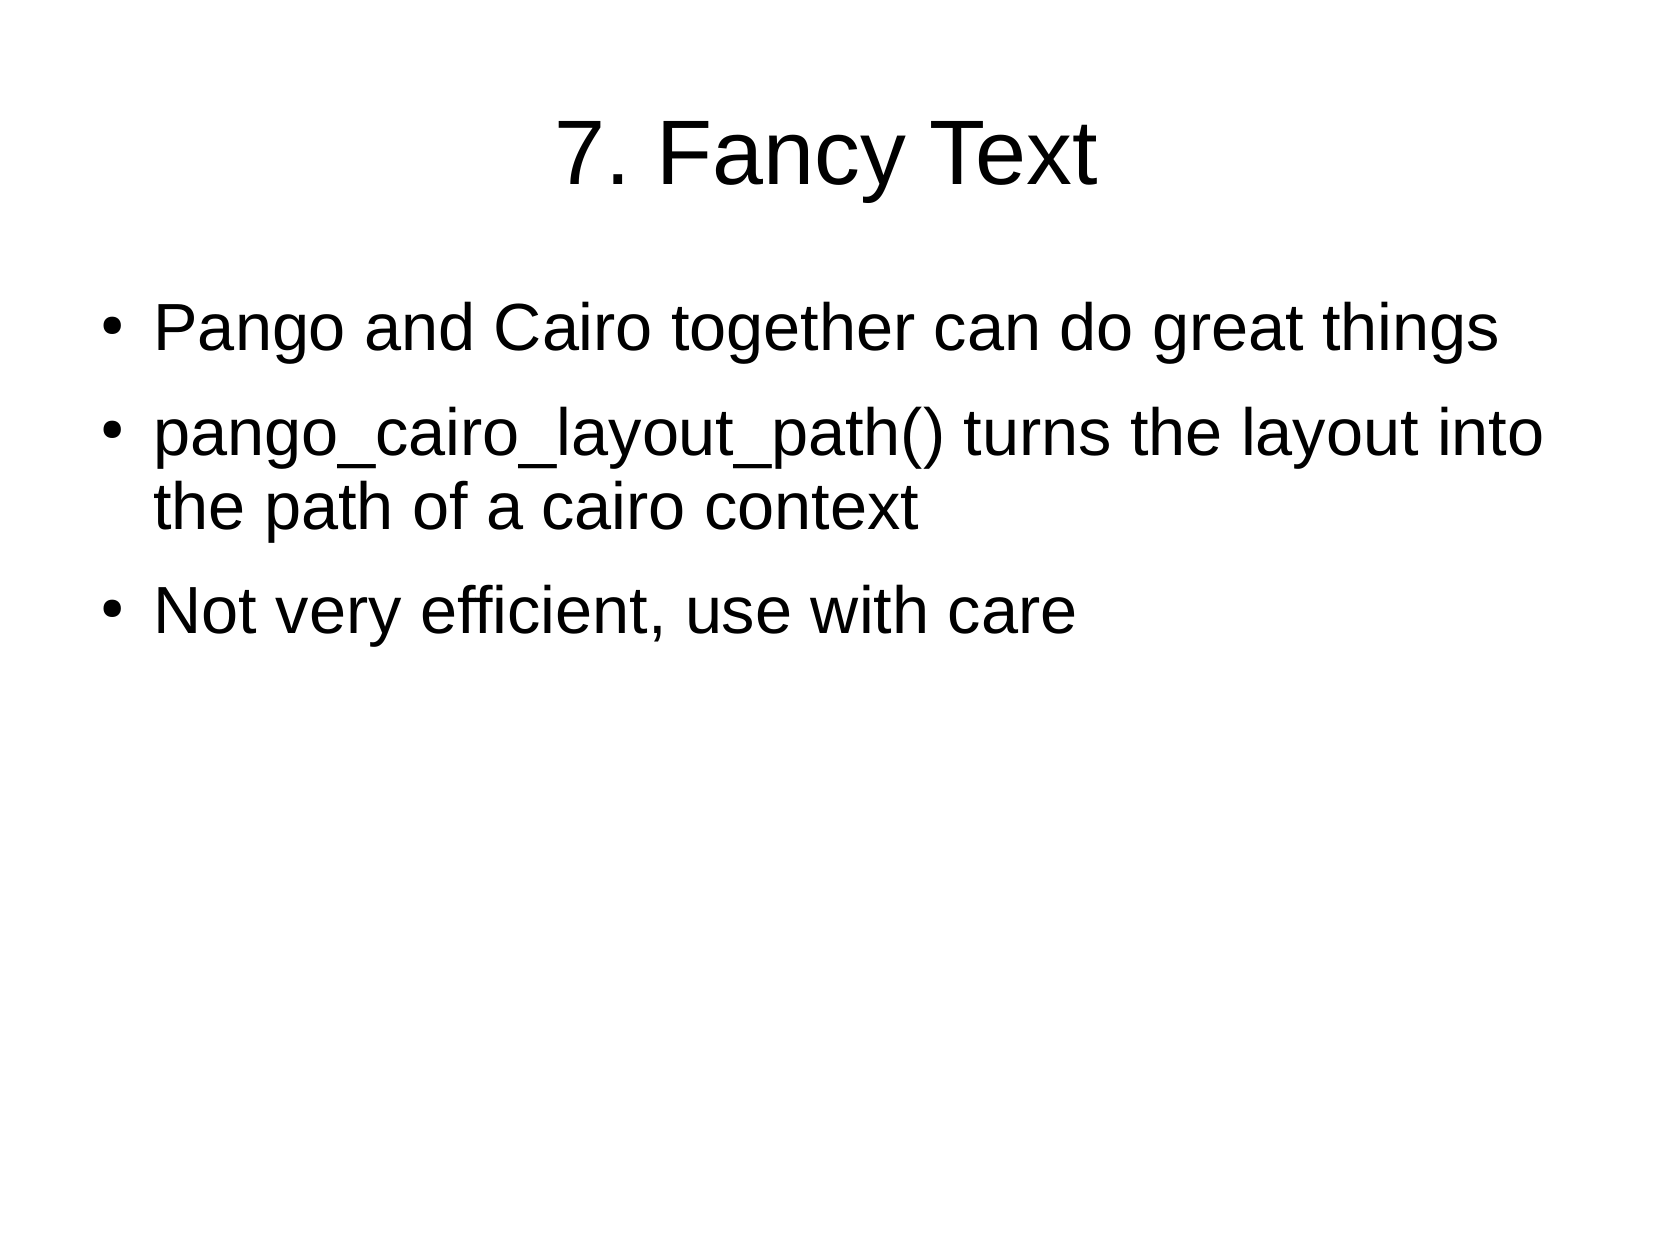

# 7. Fancy Text
Pango and Cairo together can do great things
pango_cairo_layout_path() turns the layout into the path of a cairo context
Not very efficient, use with care